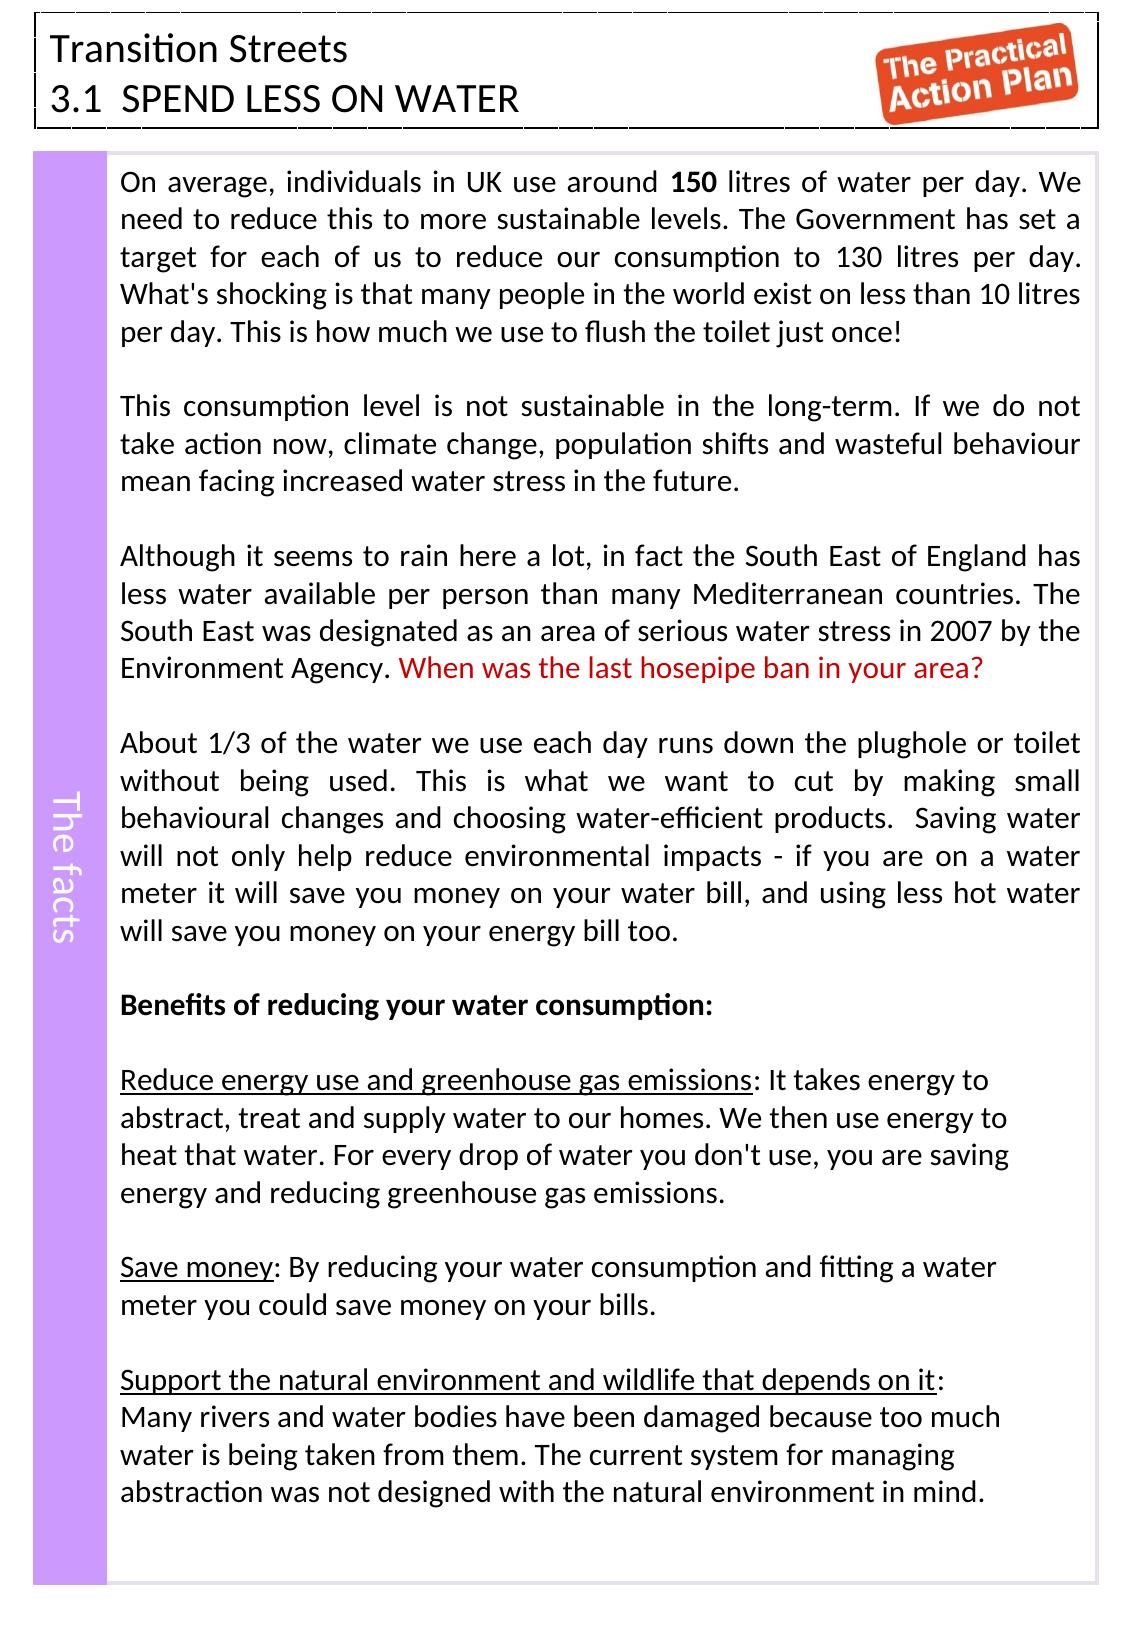

Transition Streets
3.1 SPEND LESS ON WATER
On average, individuals in UK use around 150 litres of water per day. We need to reduce this to more sustainable levels. The Government has set a target for each of us to reduce our consumption to 130 litres per day. What's shocking is that many people in the world exist on less than 10 litres per day. This is how much we use to flush the toilet just once!
This consumption level is not sustainable in the long-term. If we do not take action now, climate change, population shifts and wasteful behaviour mean facing increased water stress in the future.
Although it seems to rain here a lot, in fact the South East of England has less water available per person than many Mediterranean countries. The South East was designated as an area of serious water stress in 2007 by the Environment Agency. When was the last hosepipe ban in your area?
About 1/3 of the water we use each day runs down the plughole or toilet without being used. This is what we want to cut by making small behavioural changes and choosing water-efficient products. Saving water will not only help reduce environmental impacts - if you are on a water meter it will save you money on your water bill, and using less hot water will save you money on your energy bill too.
Benefits of reducing your water consumption:
Reduce energy use and greenhouse gas emissions: It takes energy to
abstract, treat and supply water to our homes. We then use energy to
heat that water. For every drop of water you don't use, you are saving
energy and reducing greenhouse gas emissions.
Save money: By reducing your water consumption and fitting a water
meter you could save money on your bills.
Support the natural environment and wildlife that depends on it:
Many rivers and water bodies have been damaged because too much
water is being taken from them. The current system for managing
abstraction was not designed with the natural environment in mind.
The facts